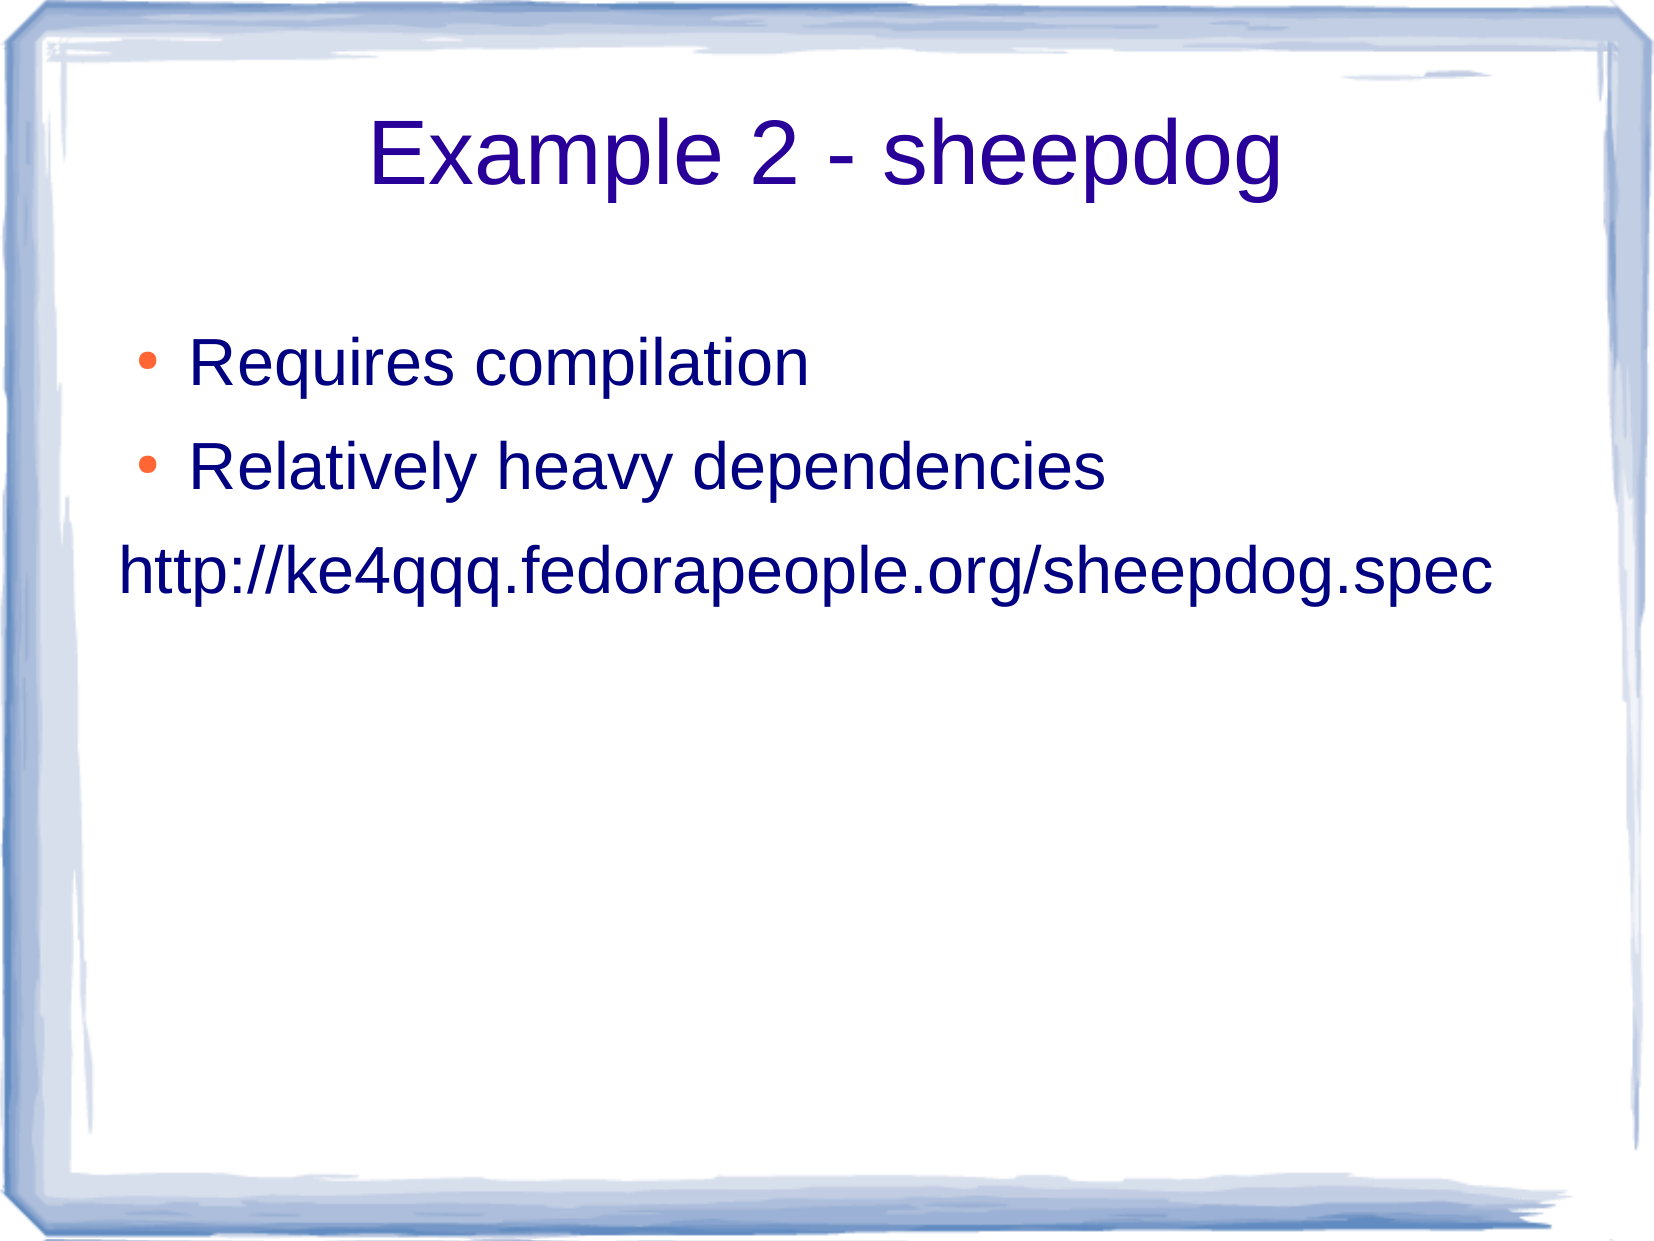

# Example 2 - sheepdog
Requires compilation
Relatively heavy dependencies
http://ke4qqq.fedorapeople.org/sheepdog.spec